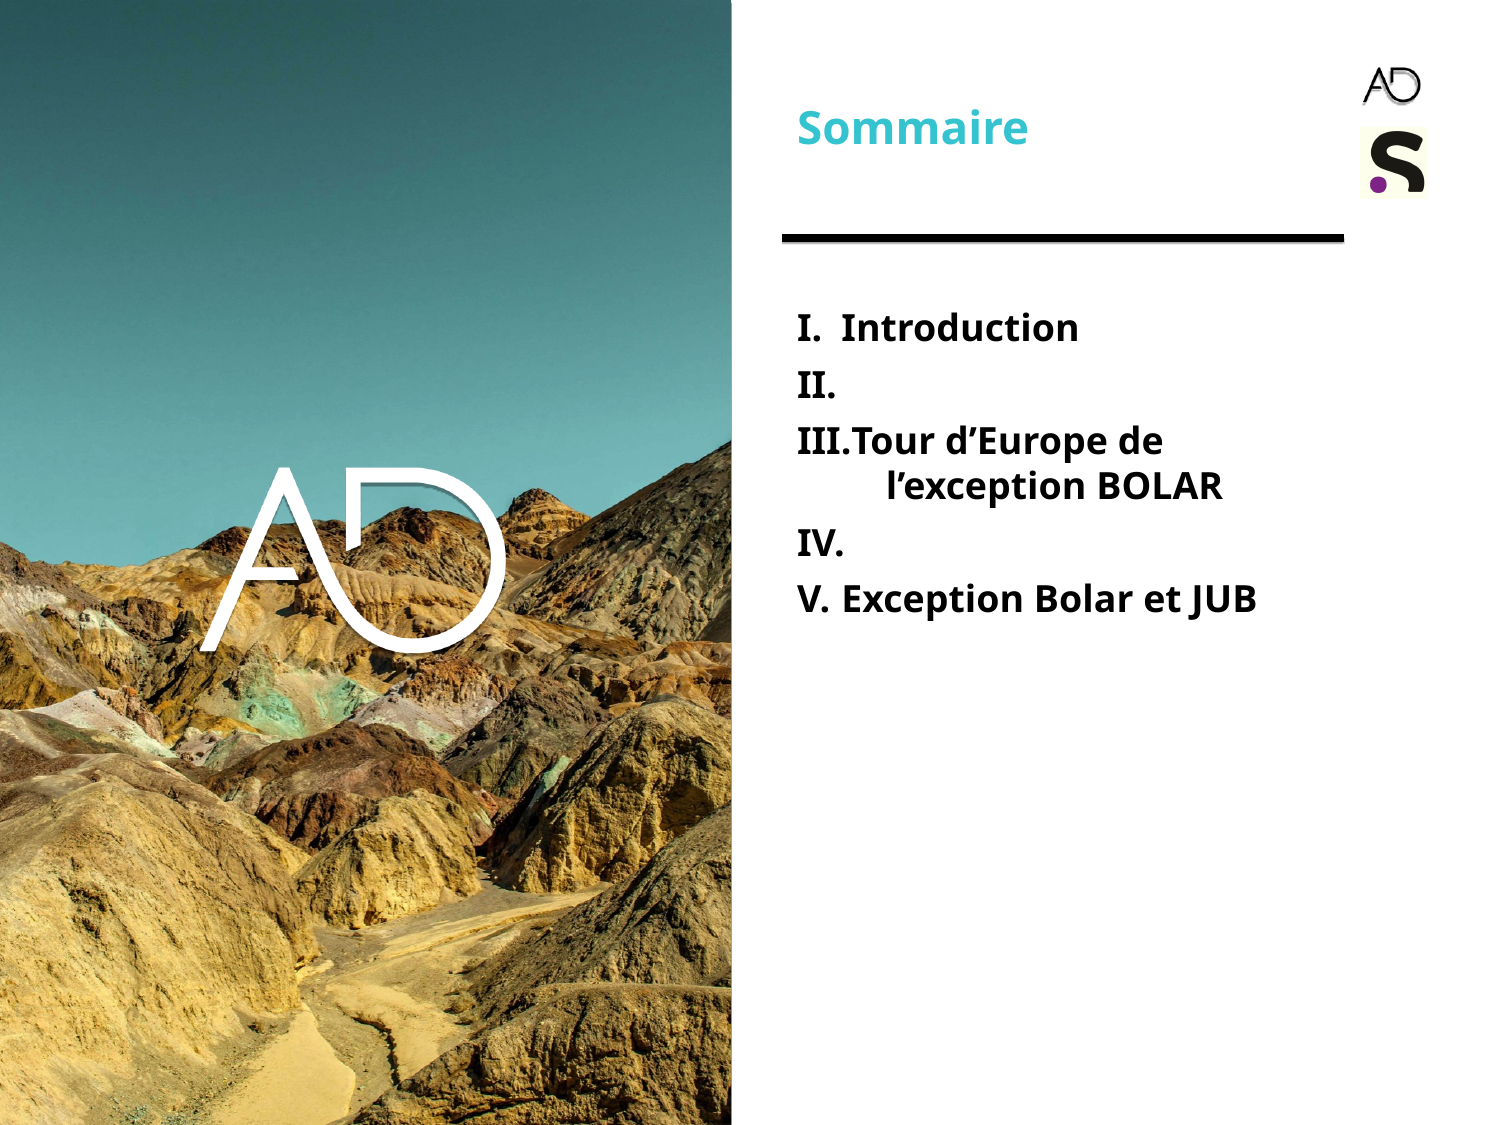

# Sommaire
Introduction
Tour d’Europe de l’exception BOLAR
Exception Bolar et JUB